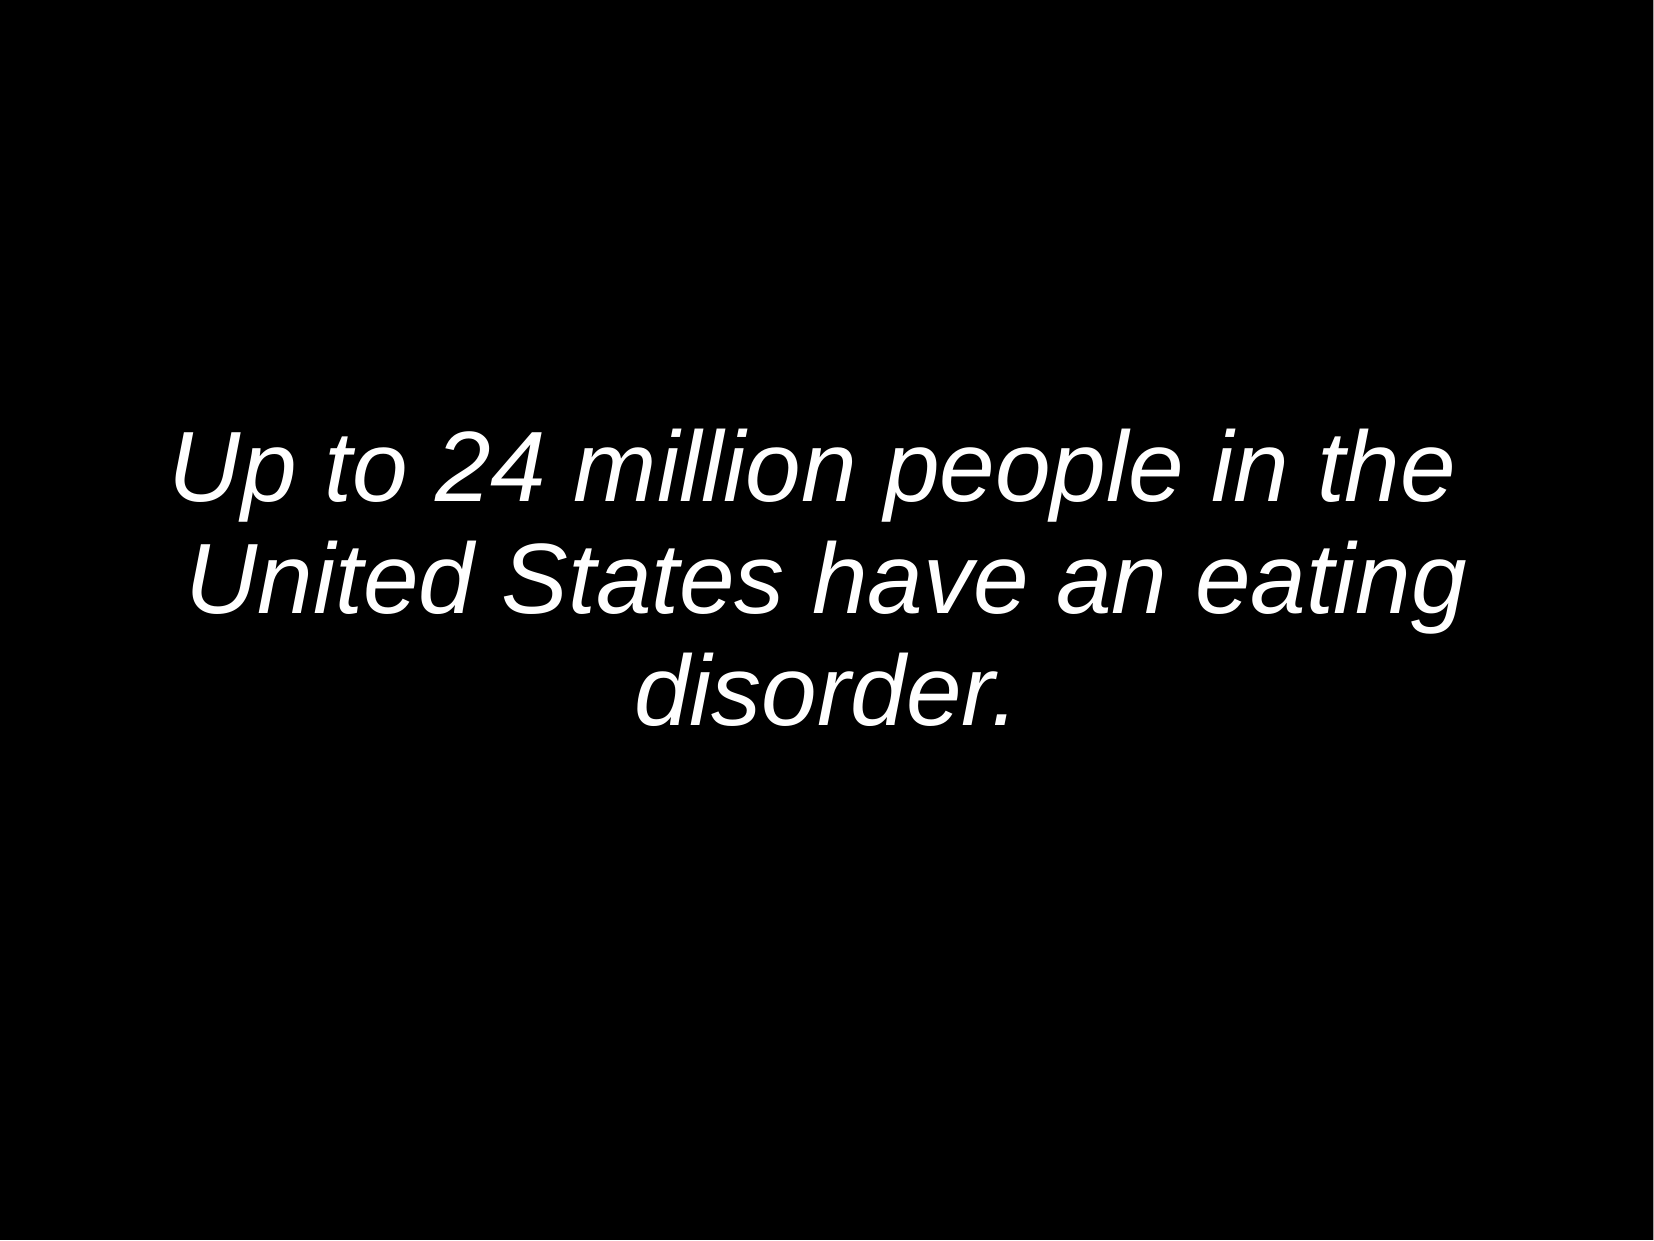

# Up to 24 million people in the United States have an eating disorder.